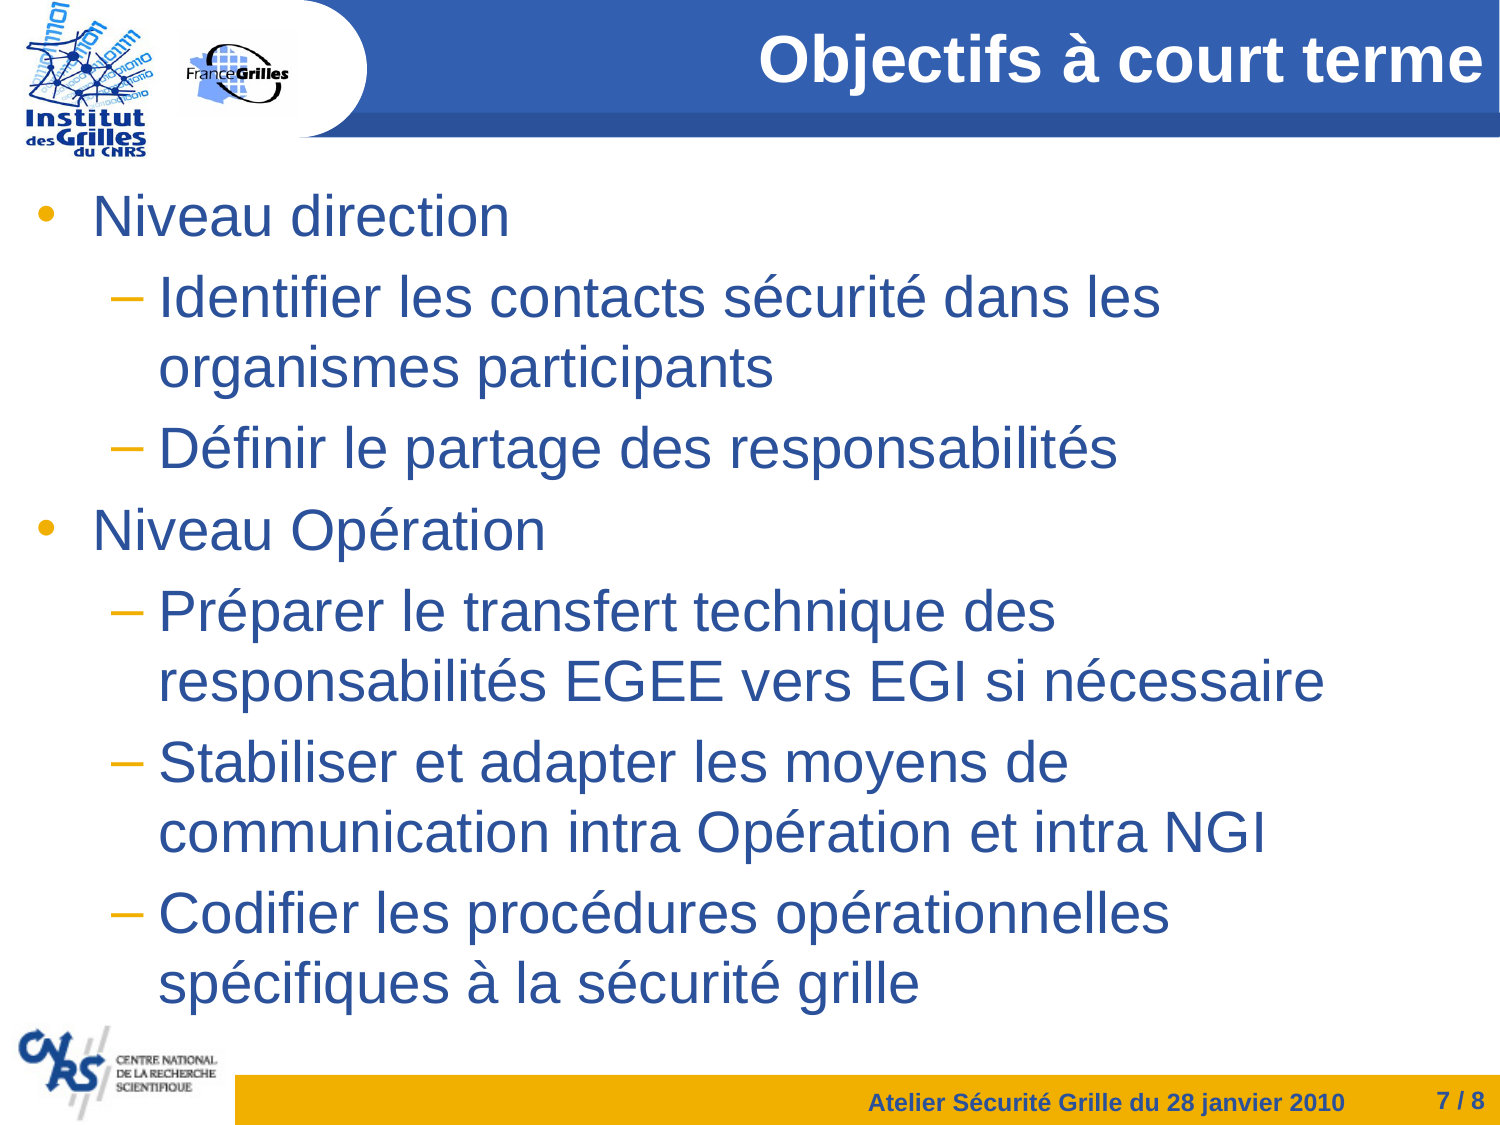

# Objectifs à court terme
Niveau direction
Identifier les contacts sécurité dans les organismes participants
Définir le partage des responsabilités
Niveau Opération
Préparer le transfert technique des responsabilités EGEE vers EGI si nécessaire
Stabiliser et adapter les moyens de communication intra Opération et intra NGI
Codifier les procédures opérationnelles spécifiques à la sécurité grille
Atelier Sécurité Grille du 28 janvier 2010